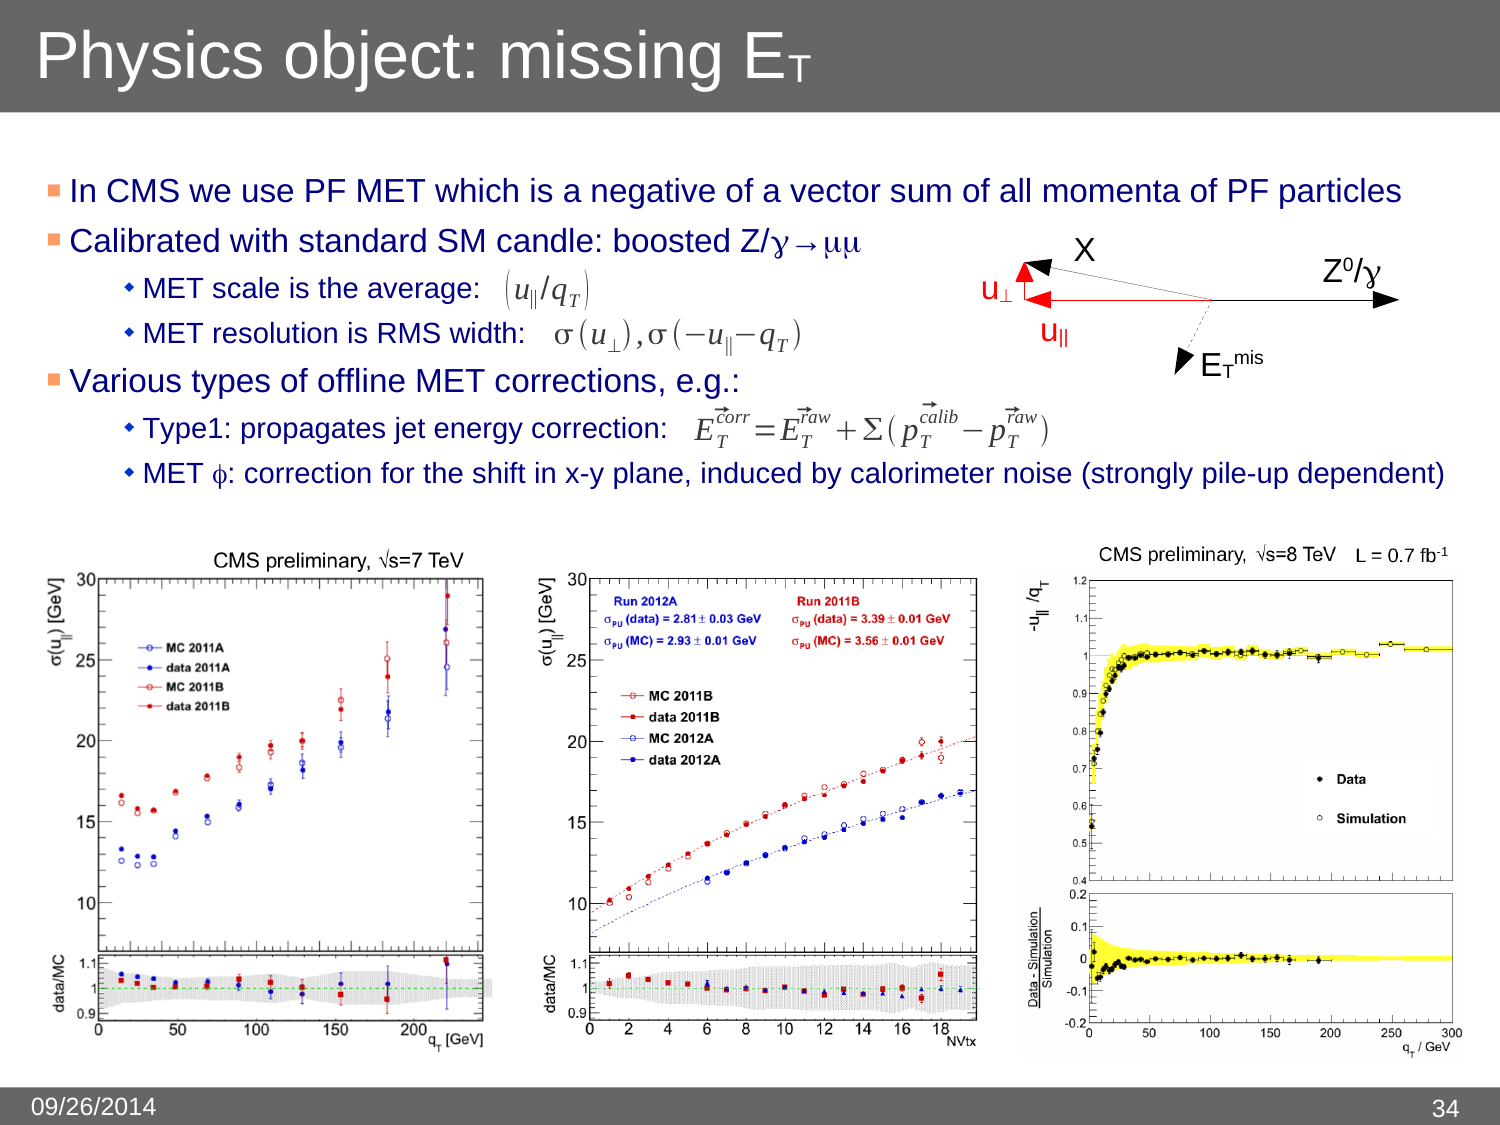

# Physics object: missing ET
 In CMS we use PF MET which is a negative of a vector sum of all momenta of PF particles
 Calibrated with standard SM candle: boosted Z/g→mm
 MET scale is the average:
 MET resolution is RMS width:
 Various types of offline MET corrections, e.g.:
 Type1: propagates jet energy correction:
 MET f: correction for the shift in x-y plane, induced by calorimeter noise (strongly pile-up dependent)
X
Z0/g
u
u||
ETmis